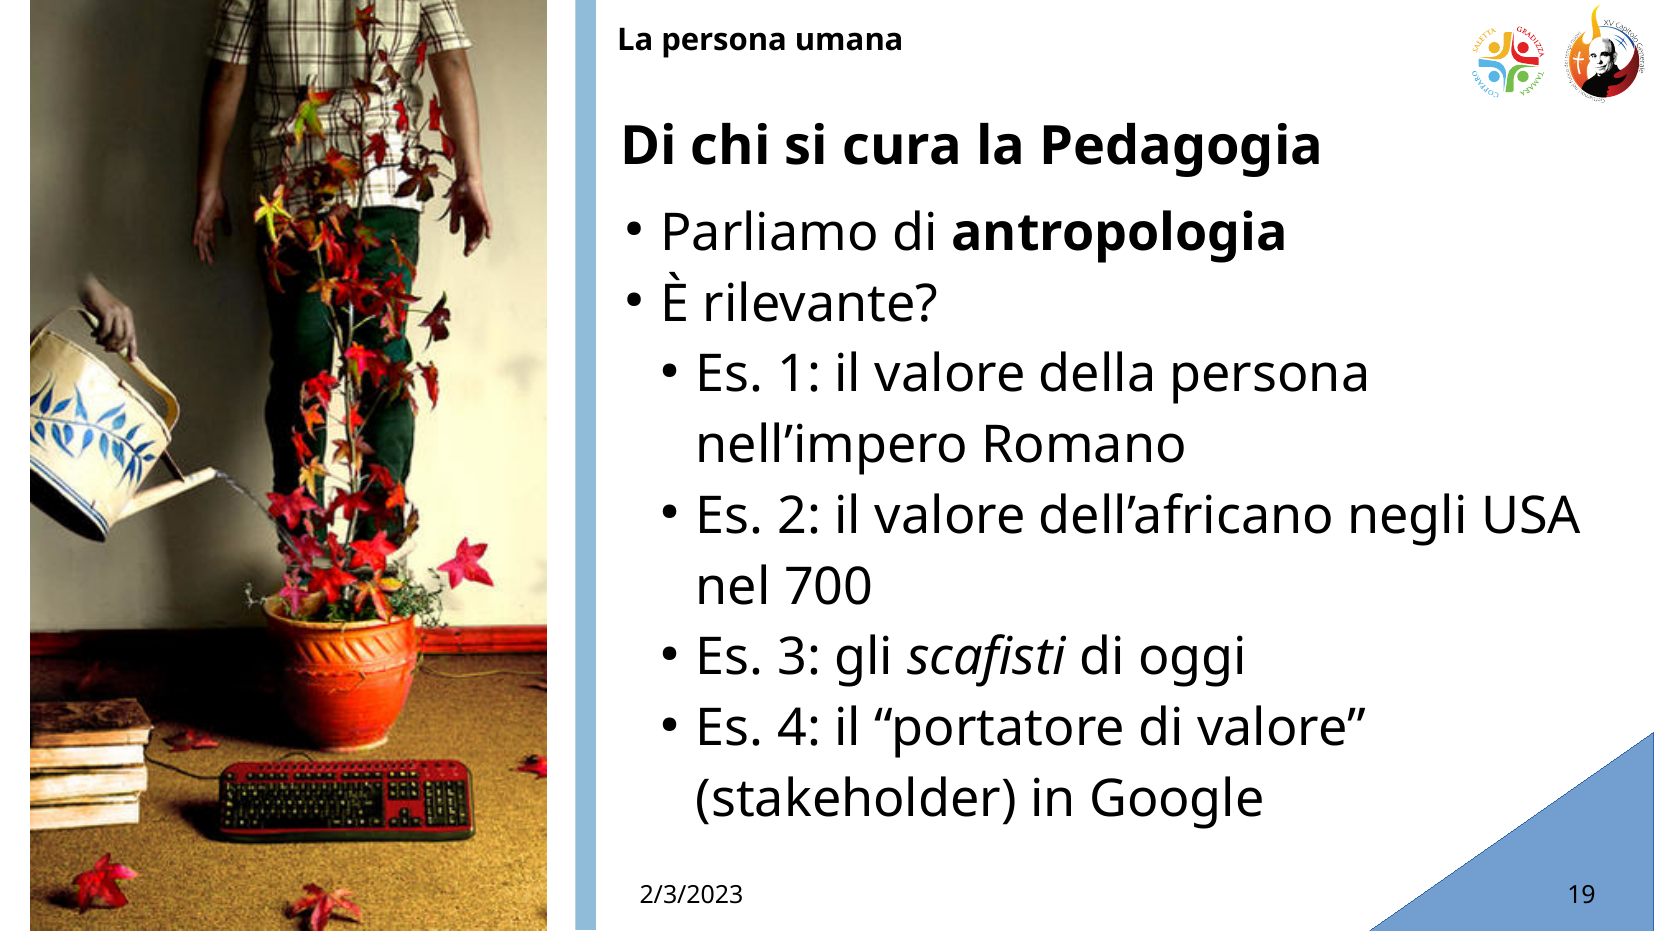

La persona umana
Di chi si cura la Pedagogia
# Parliamo di antropologia
È rilevante?
Es. 1: il valore della persona nell’impero Romano
Es. 2: il valore dell’africano negli USA nel 700
Es. 3: gli scafisti di oggi
Es. 4: il “portatore di valore” (stakeholder) in Google